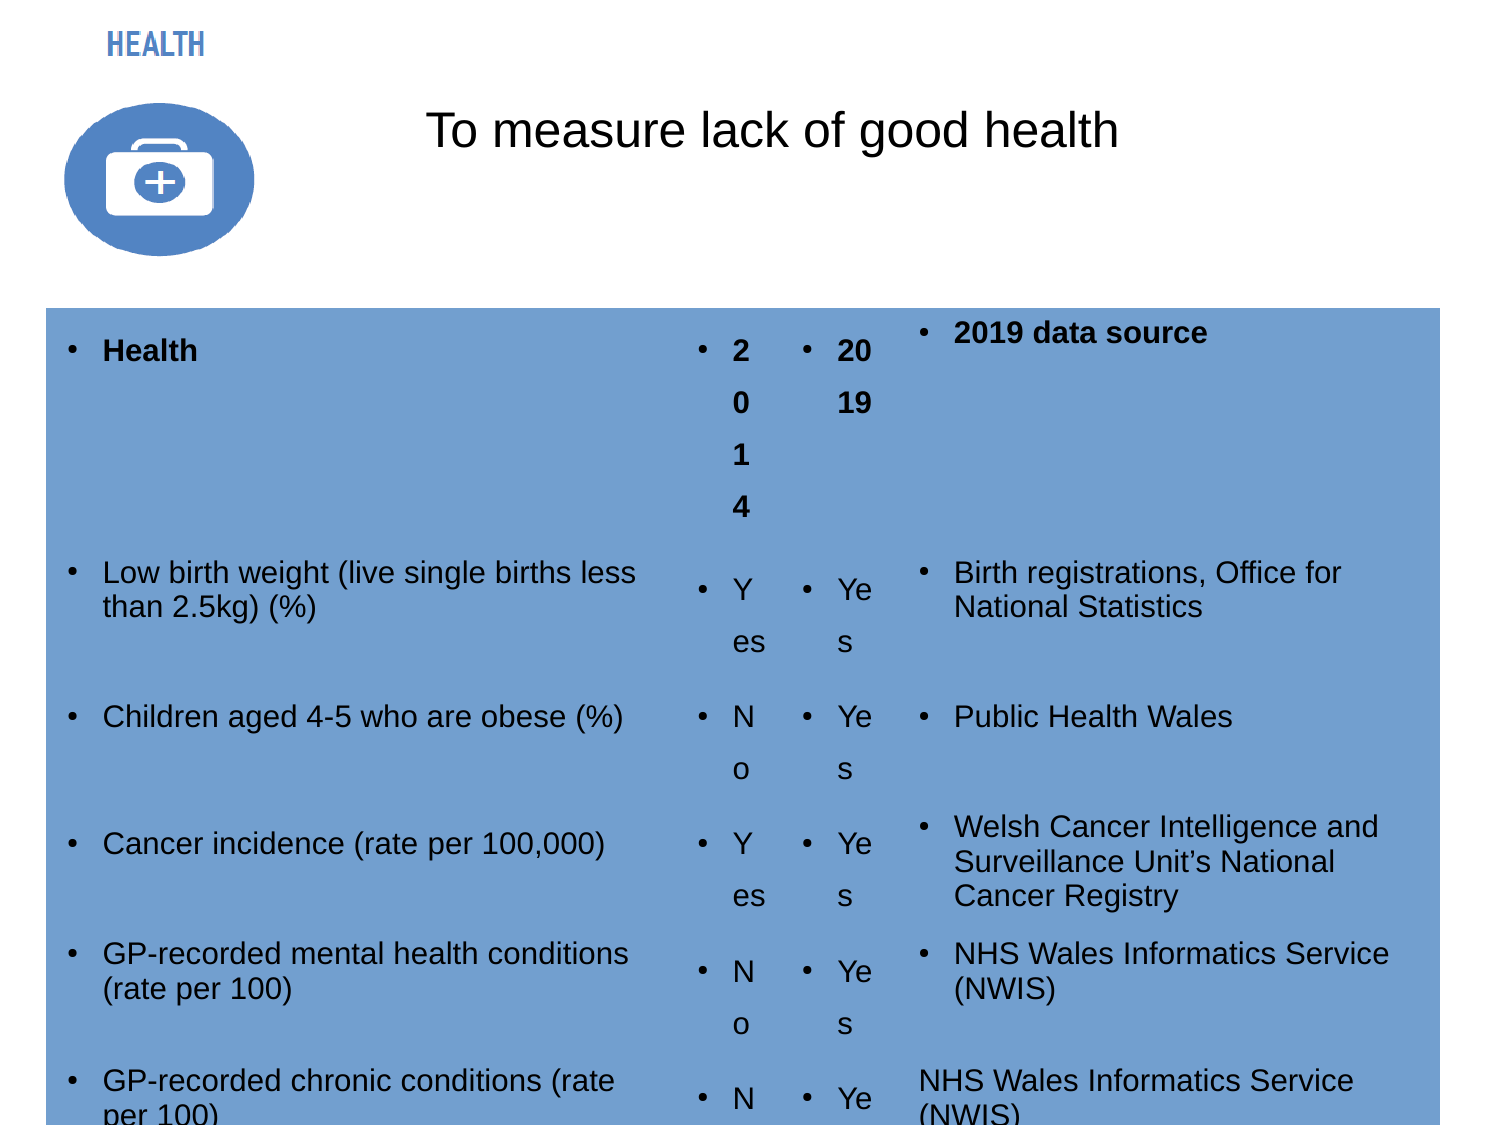

To measure lack of good health
| Health | 2014 | 2019 | 2019 data source |
| --- | --- | --- | --- |
| Low birth weight (live single births less than 2.5kg) (%) | Yes | Yes | Birth registrations, Office for National Statistics |
| Children aged 4-5 who are obese (%) | No | Yes | Public Health Wales |
| Cancer incidence (rate per 100,000) | Yes | Yes | Welsh Cancer Intelligence and Surveillance Unit’s National Cancer Registry |
| GP-recorded mental health conditions (rate per 100) | No | Yes | NHS Wales Informatics Service (NWIS) |
| GP-recorded chronic conditions (rate per 100) | No | Yes | NHS Wales Informatics Service (NWIS) |
| Limiting long-term illness (rate per 100) | Yes | Yes | 2011 Census, Office for National Statistics |
| Premature deaths (rate per 100,000) | No | Yes | Death registrations, Office for National Statistics |
| All-cause death rate | Yes | No | N/A |